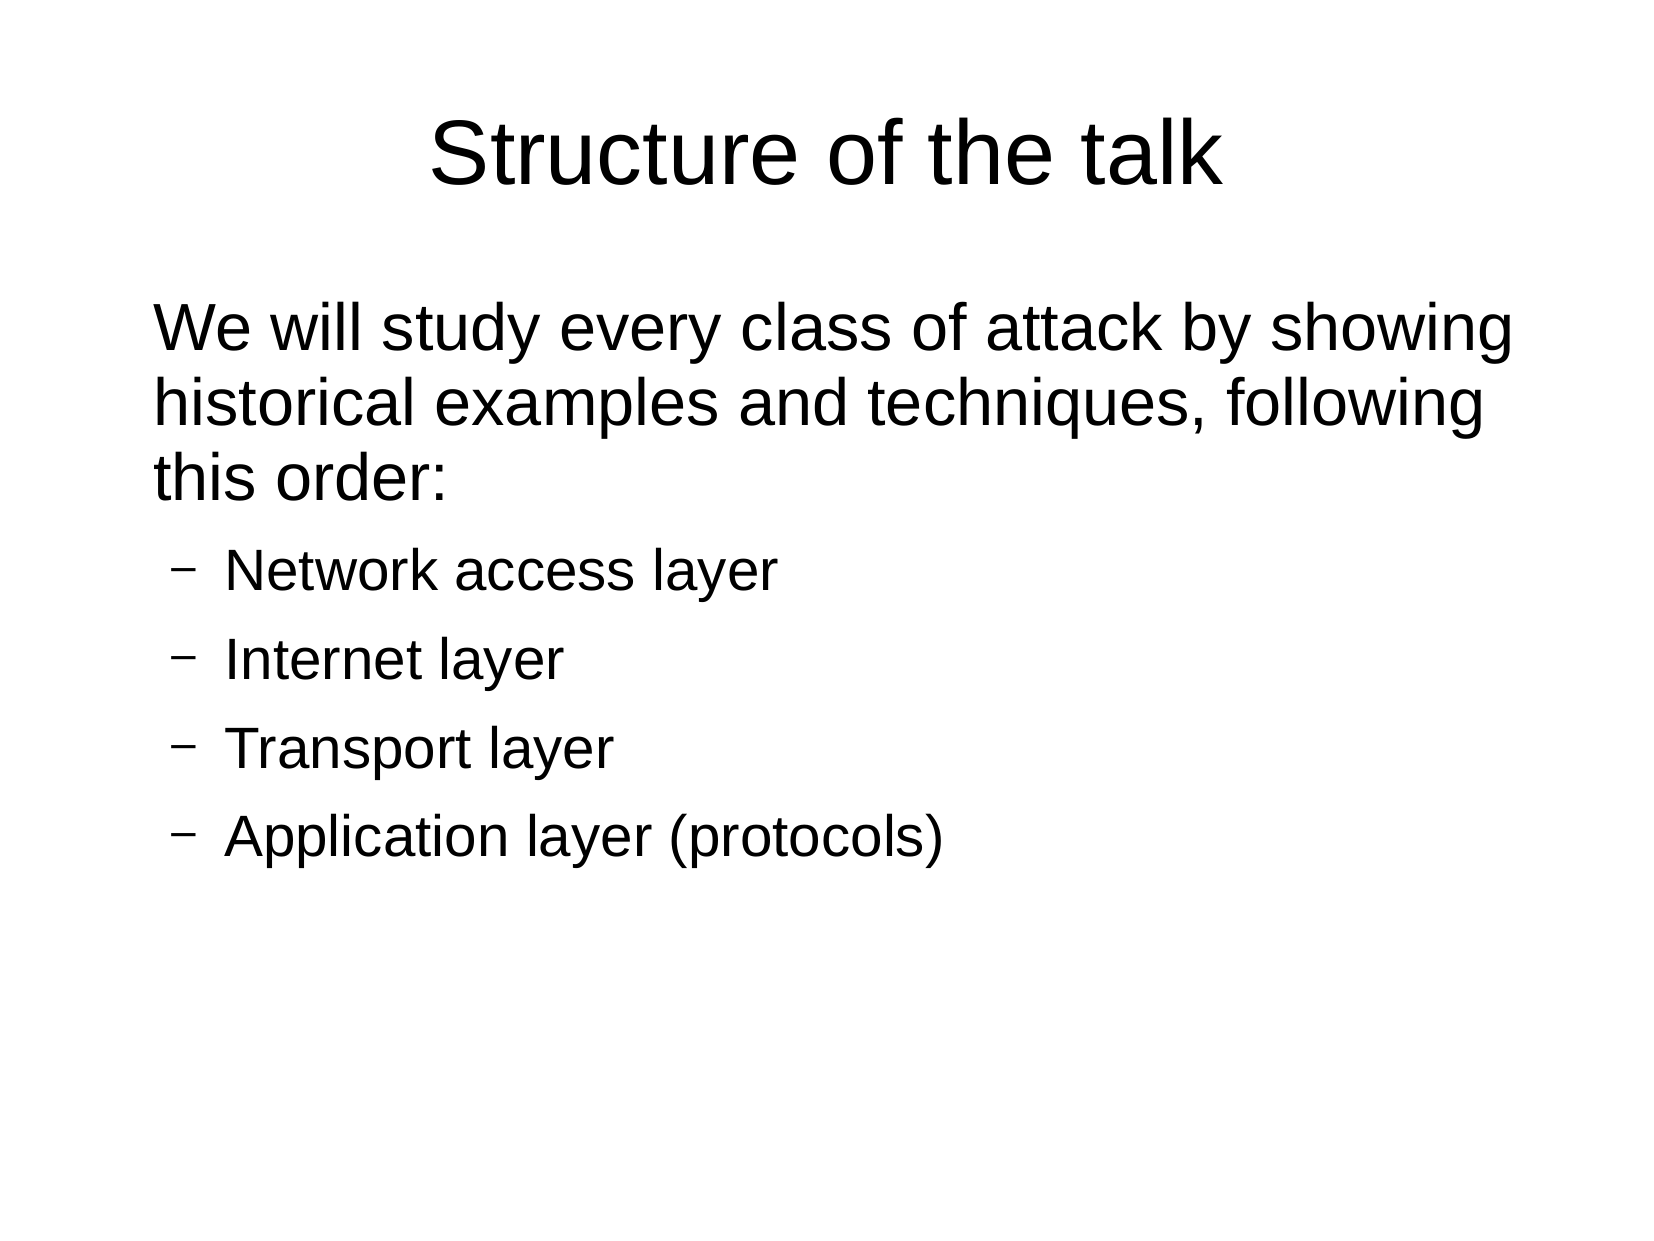

# Structure of the talk
We will study every class of attack by showing historical examples and techniques, following this order:
Network access layer
Internet layer
Transport layer
Application layer (protocols)